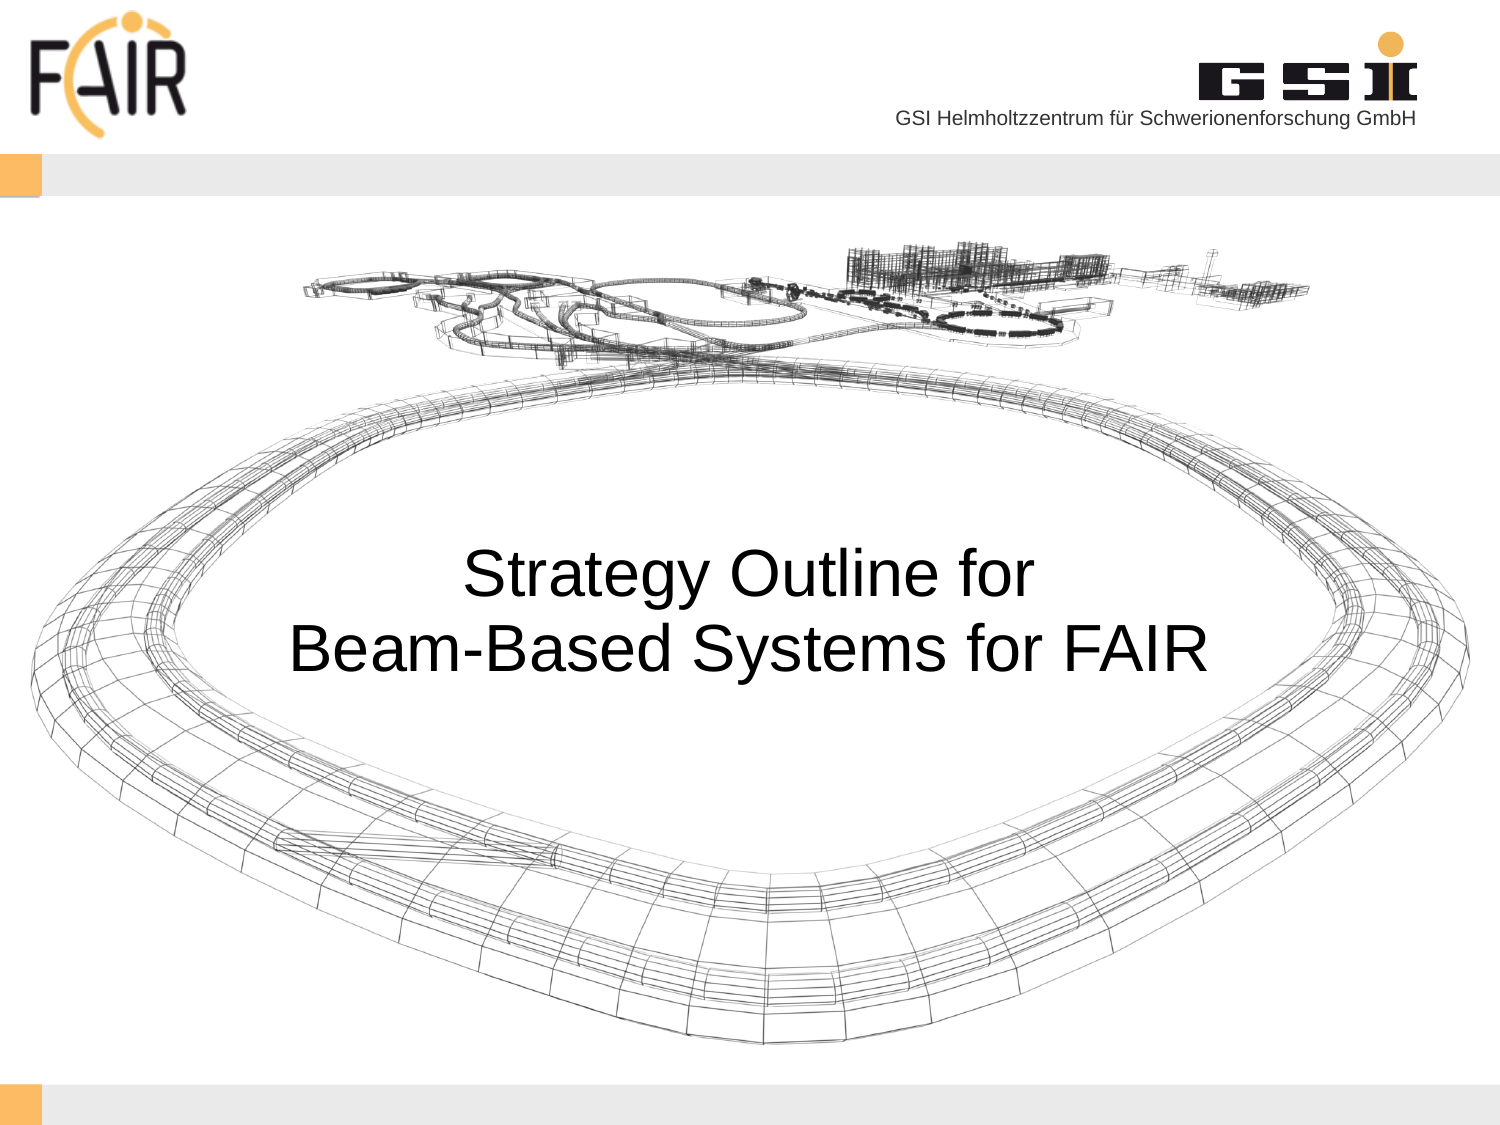

# Strategy Outline for
Beam-Based Systems for FAIR